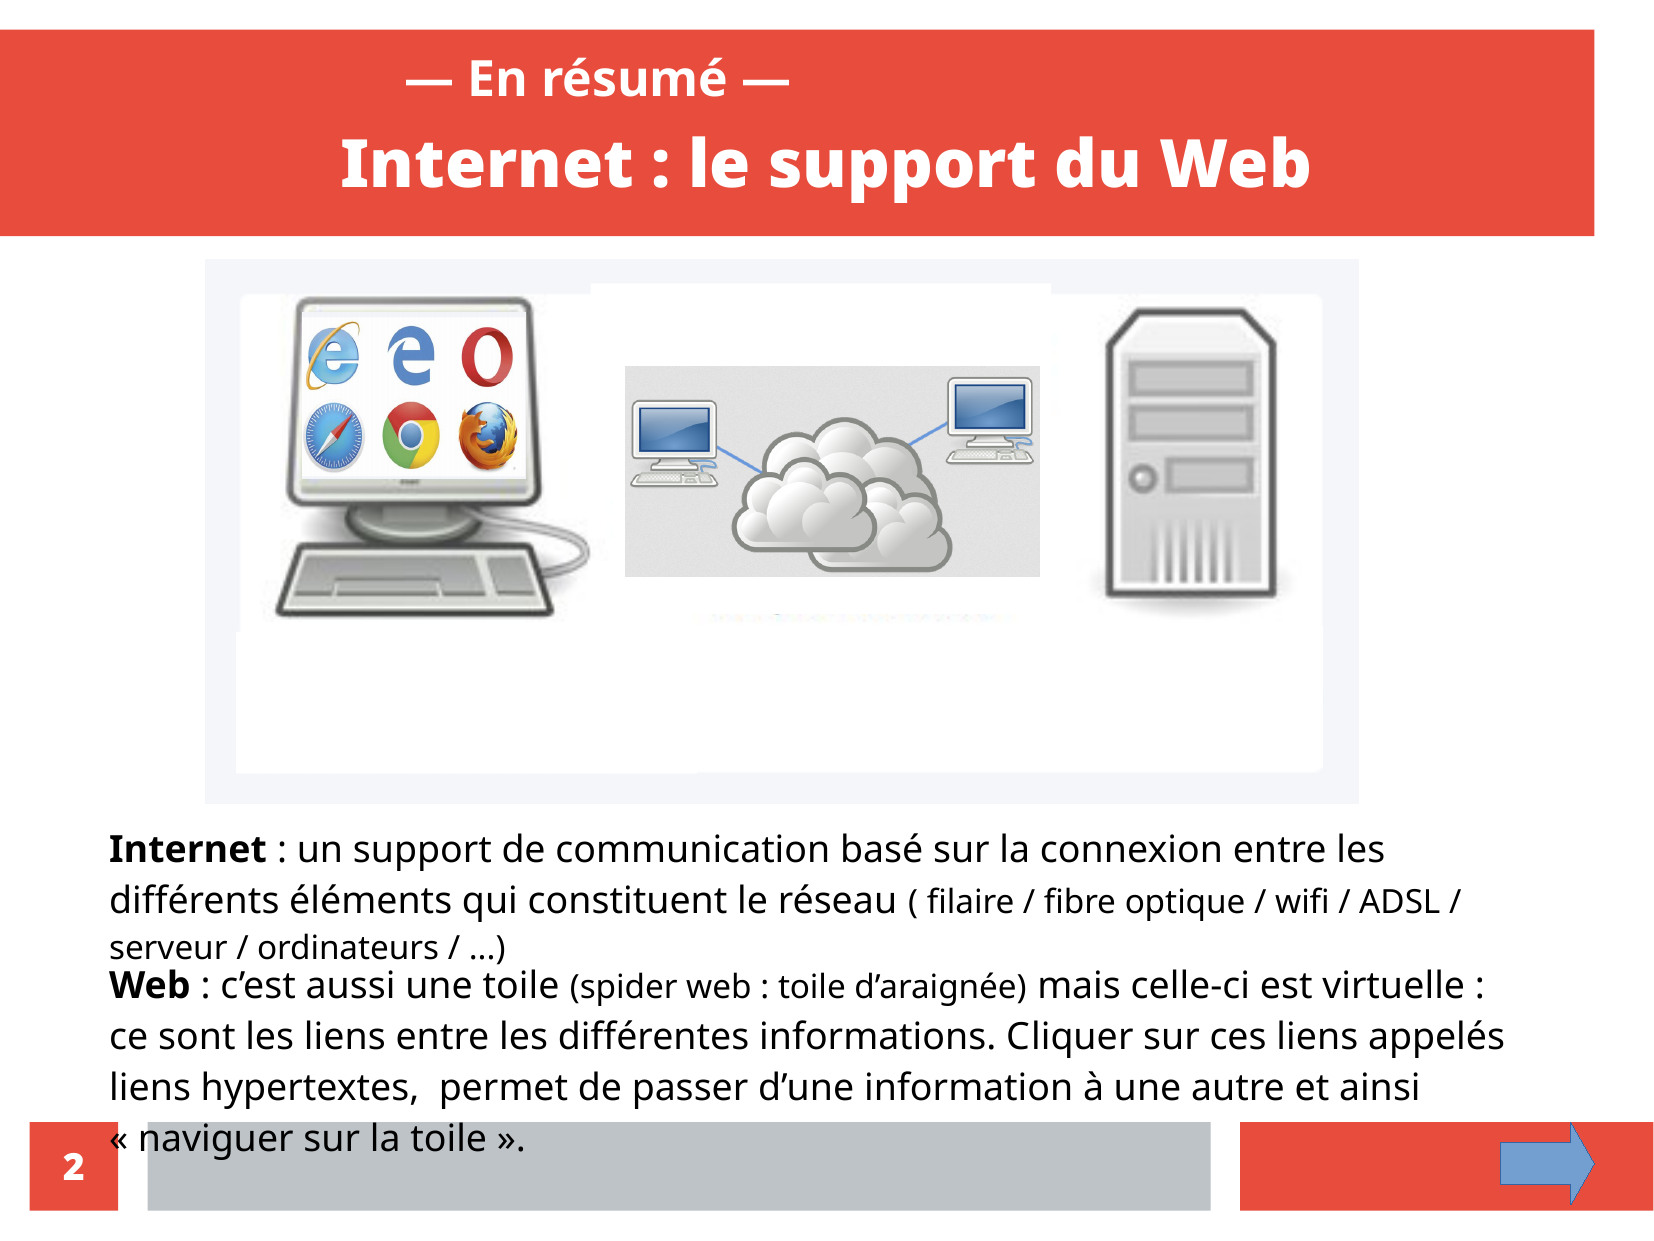

— En résumé —
# Internet : le support du Web
Internet : un support de communication basé sur la connexion entre les différents éléments qui constituent le réseau ( filaire / fibre optique / wifi / ADSL / serveur / ordinateurs / ...)
Web : c’est aussi une toile (spider web : toile d’araignée) mais celle-ci est virtuelle : ce sont les liens entre les différentes informations. Cliquer sur ces liens appelés liens hypertextes, permet de passer d’une information à une autre et ainsi « naviguer sur la toile ».
2